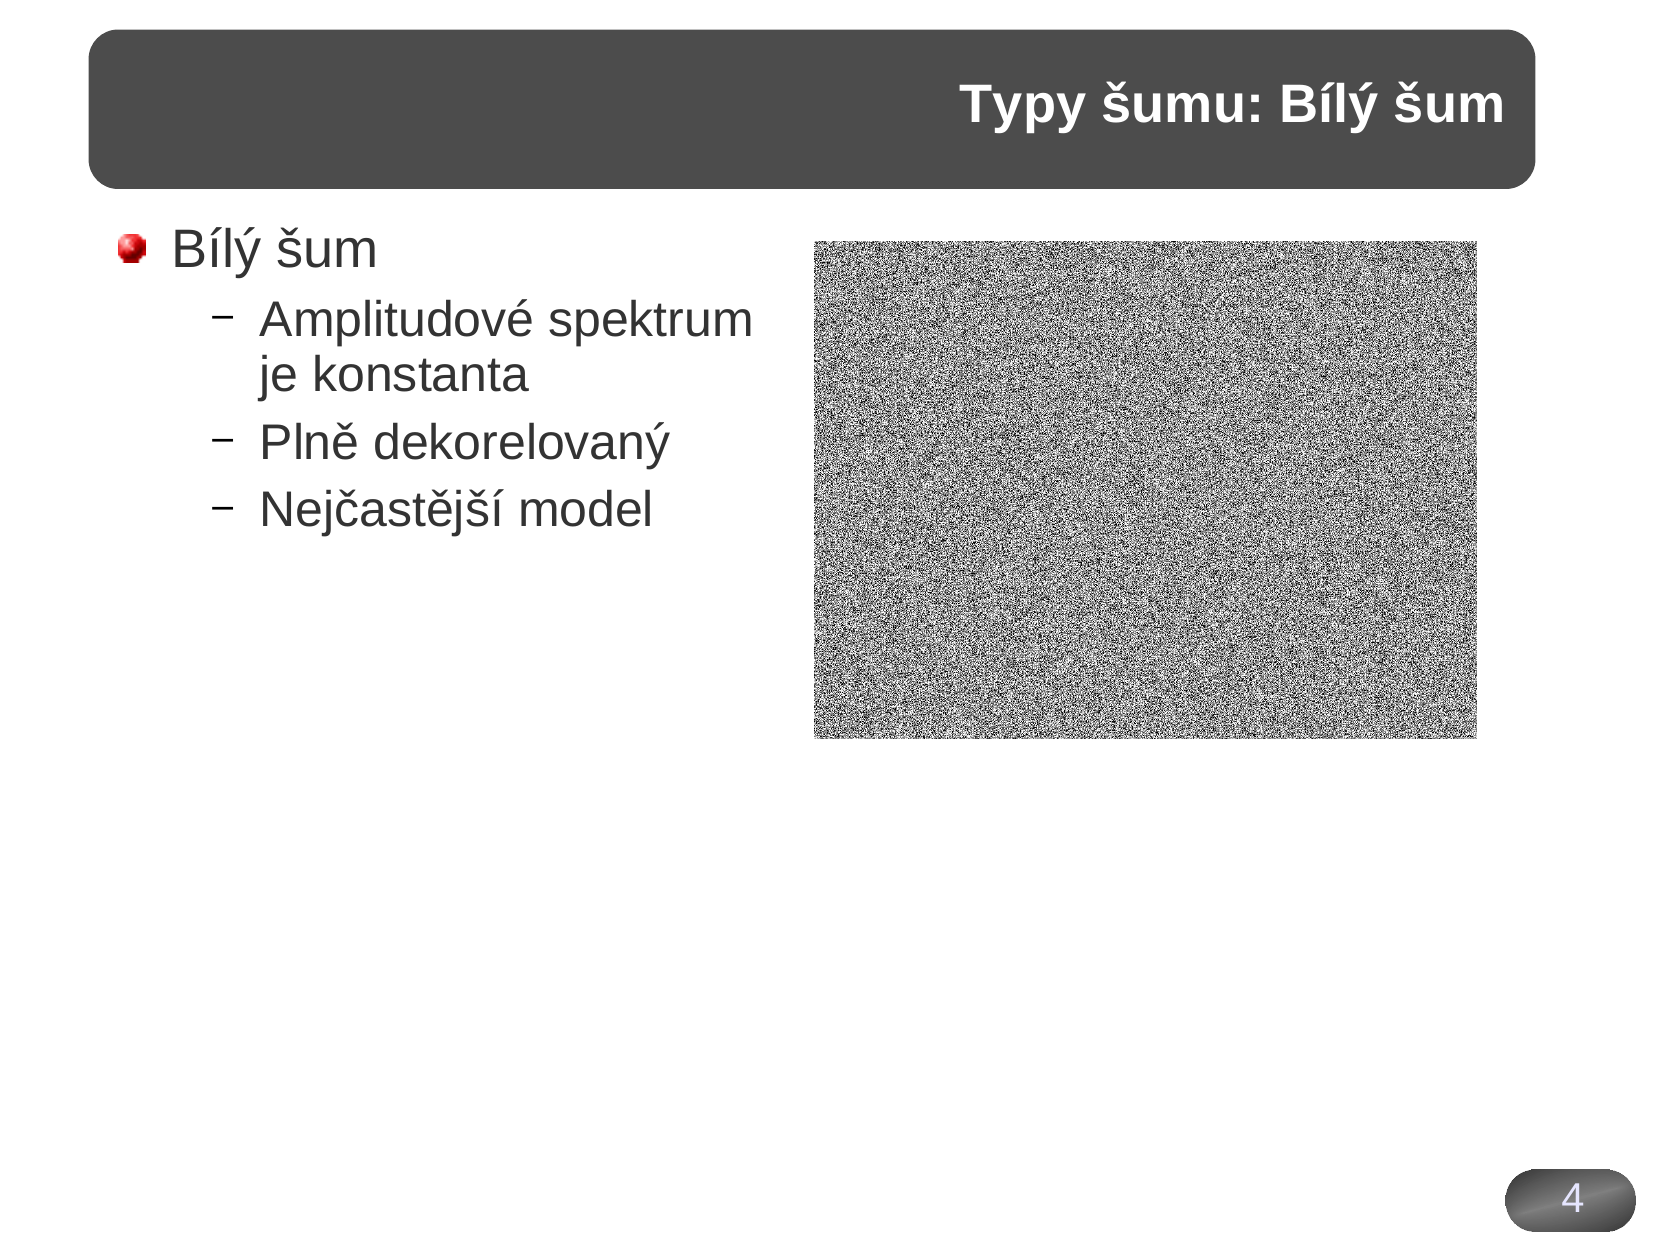

# Typy šumu: Bílý šum
Bílý šum
Amplitudové spektrum je konstanta
Plně dekorelovaný
Nejčastější model